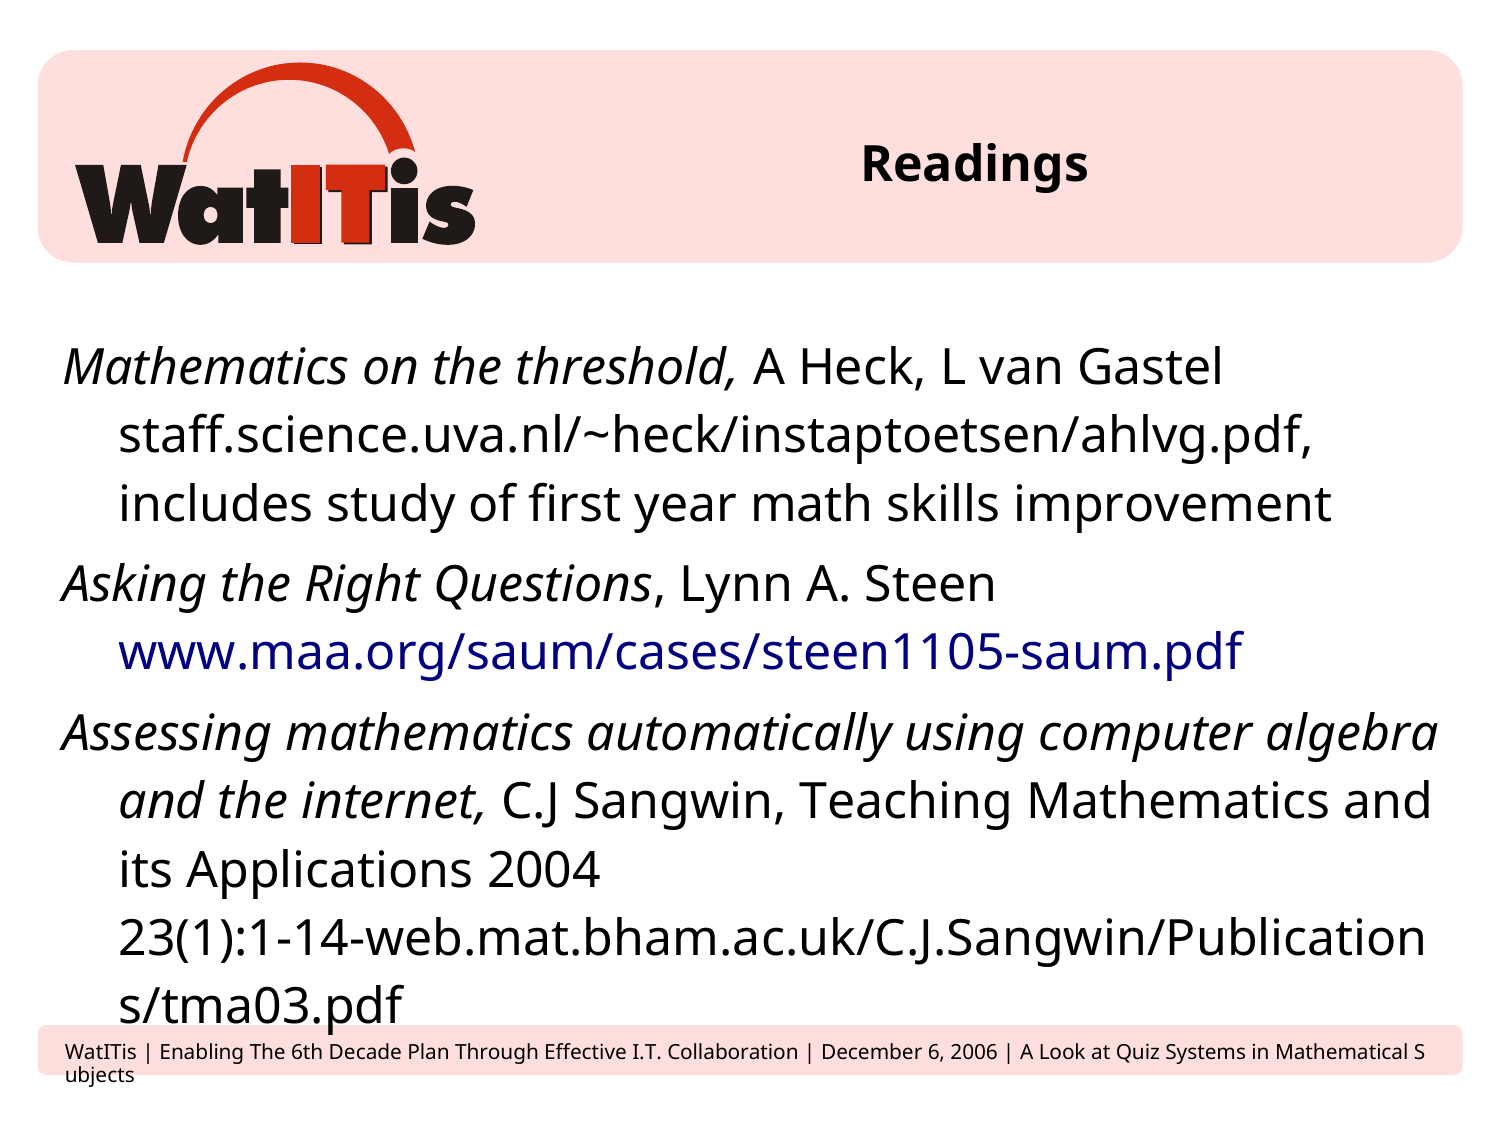

# Readings
Mathematics on the threshold, A Heck, L van Gastel staff.science.uva.nl/~heck/instaptoetsen/ahlvg.pdf, includes study of first year math skills improvement
Asking the Right Questions, Lynn A. Steen www.maa.org/saum/cases/steen1105-saum.pdf
Assessing mathematics automatically using computer algebra and the internet, C.J Sangwin, Teaching Mathematics and its Applications 2004 23(1):1-14-web.mat.bham.ac.uk/C.J.Sangwin/Publications/tma03.pdf
WatITis | Enabling The 6th Decade Plan Through Effective I.T. Collaboration | December 6, 2006 | A Look at Quiz Systems in Mathematical Subjects